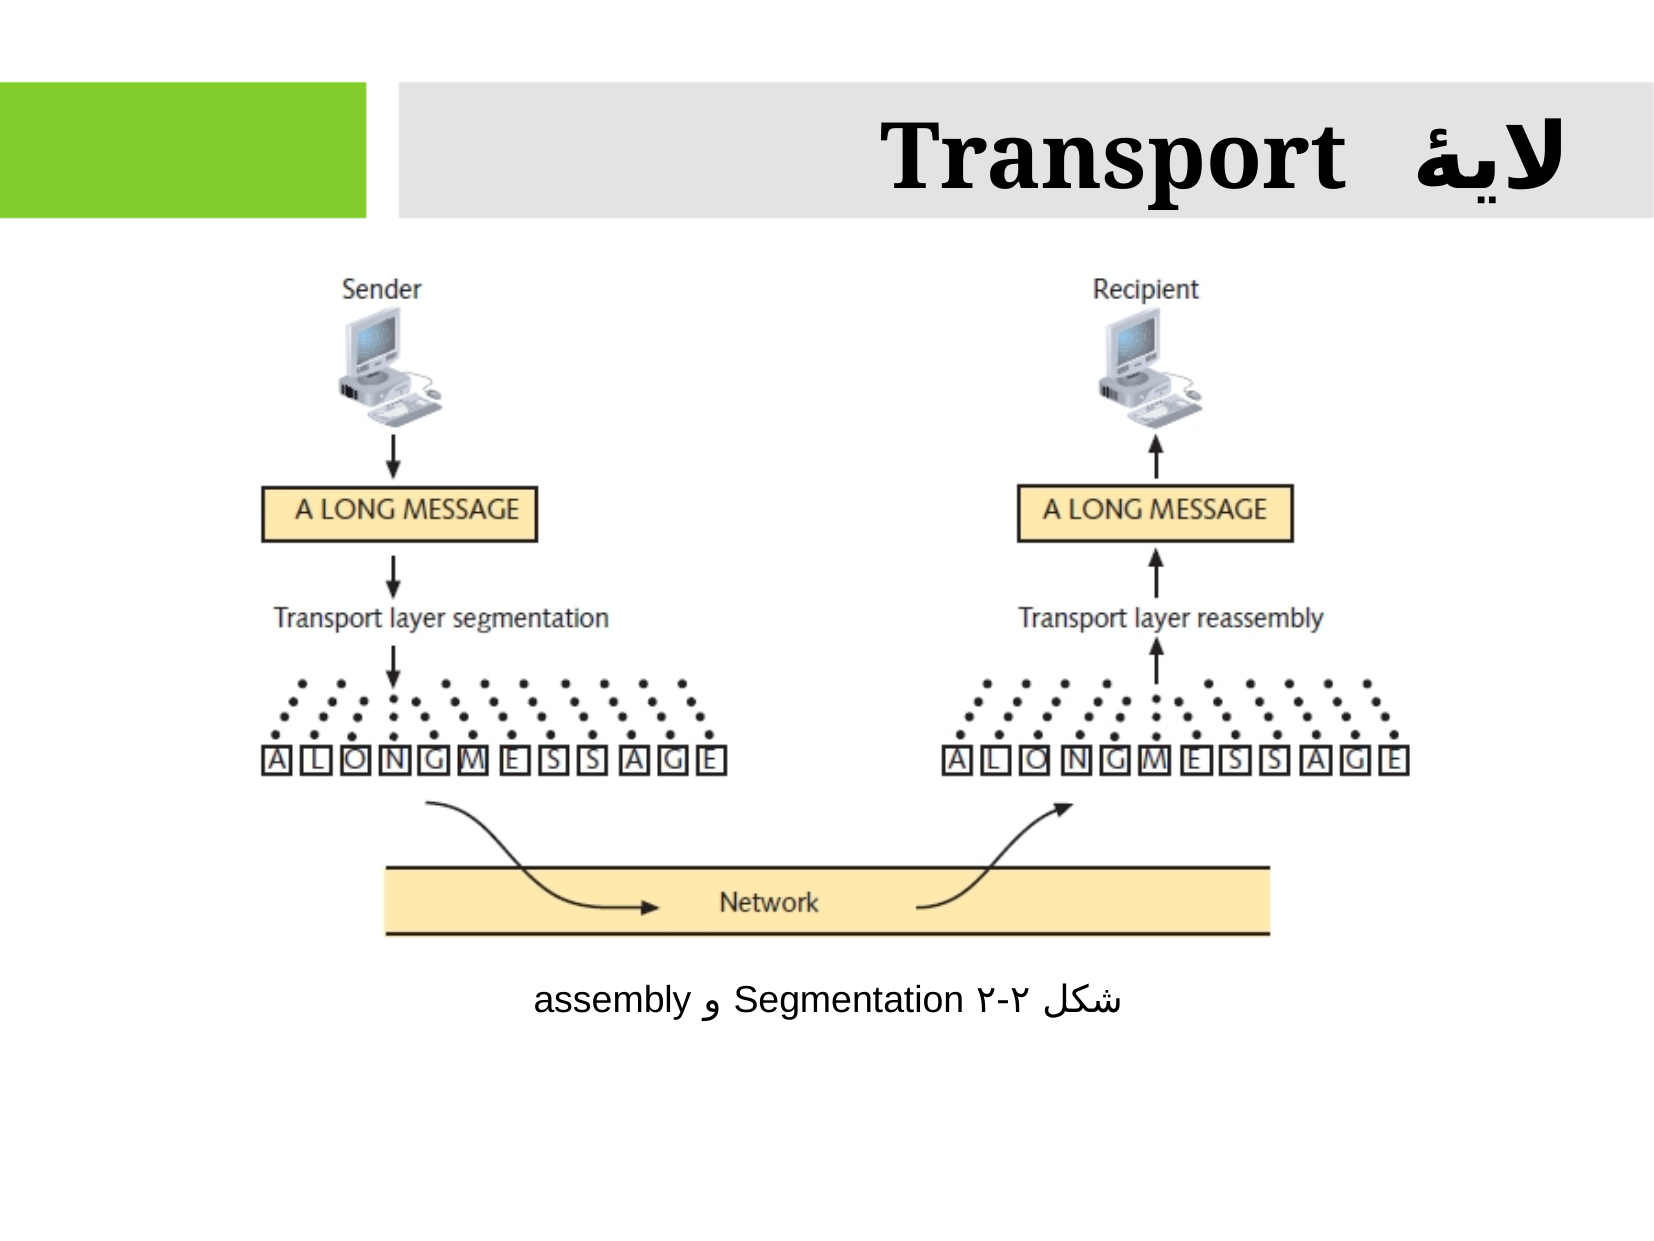

# لایهٔ Transport
شکل ۲-۲ Segmentation و assembly